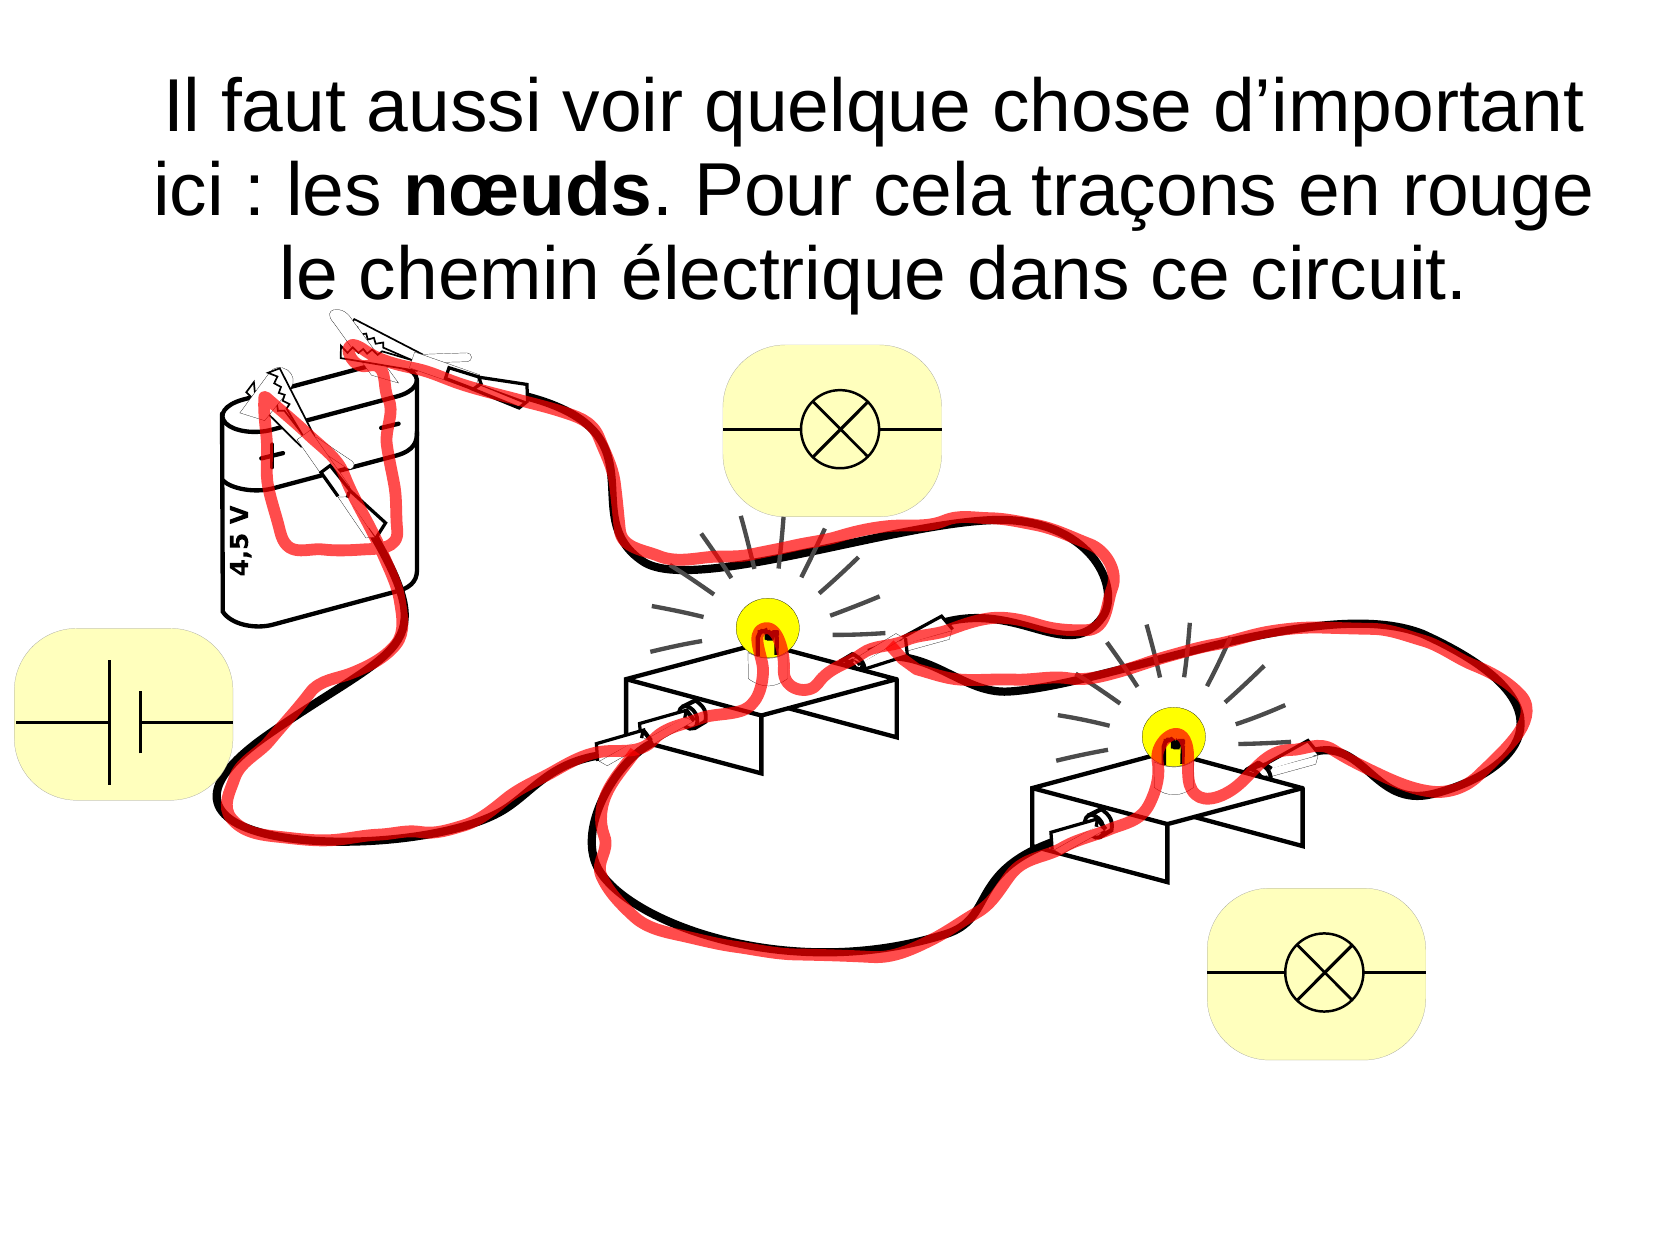

# Il faut aussi voir quelque chose d’important ici : les nœuds. Pour cela traçons en rouge le chemin électrique dans ce circuit.